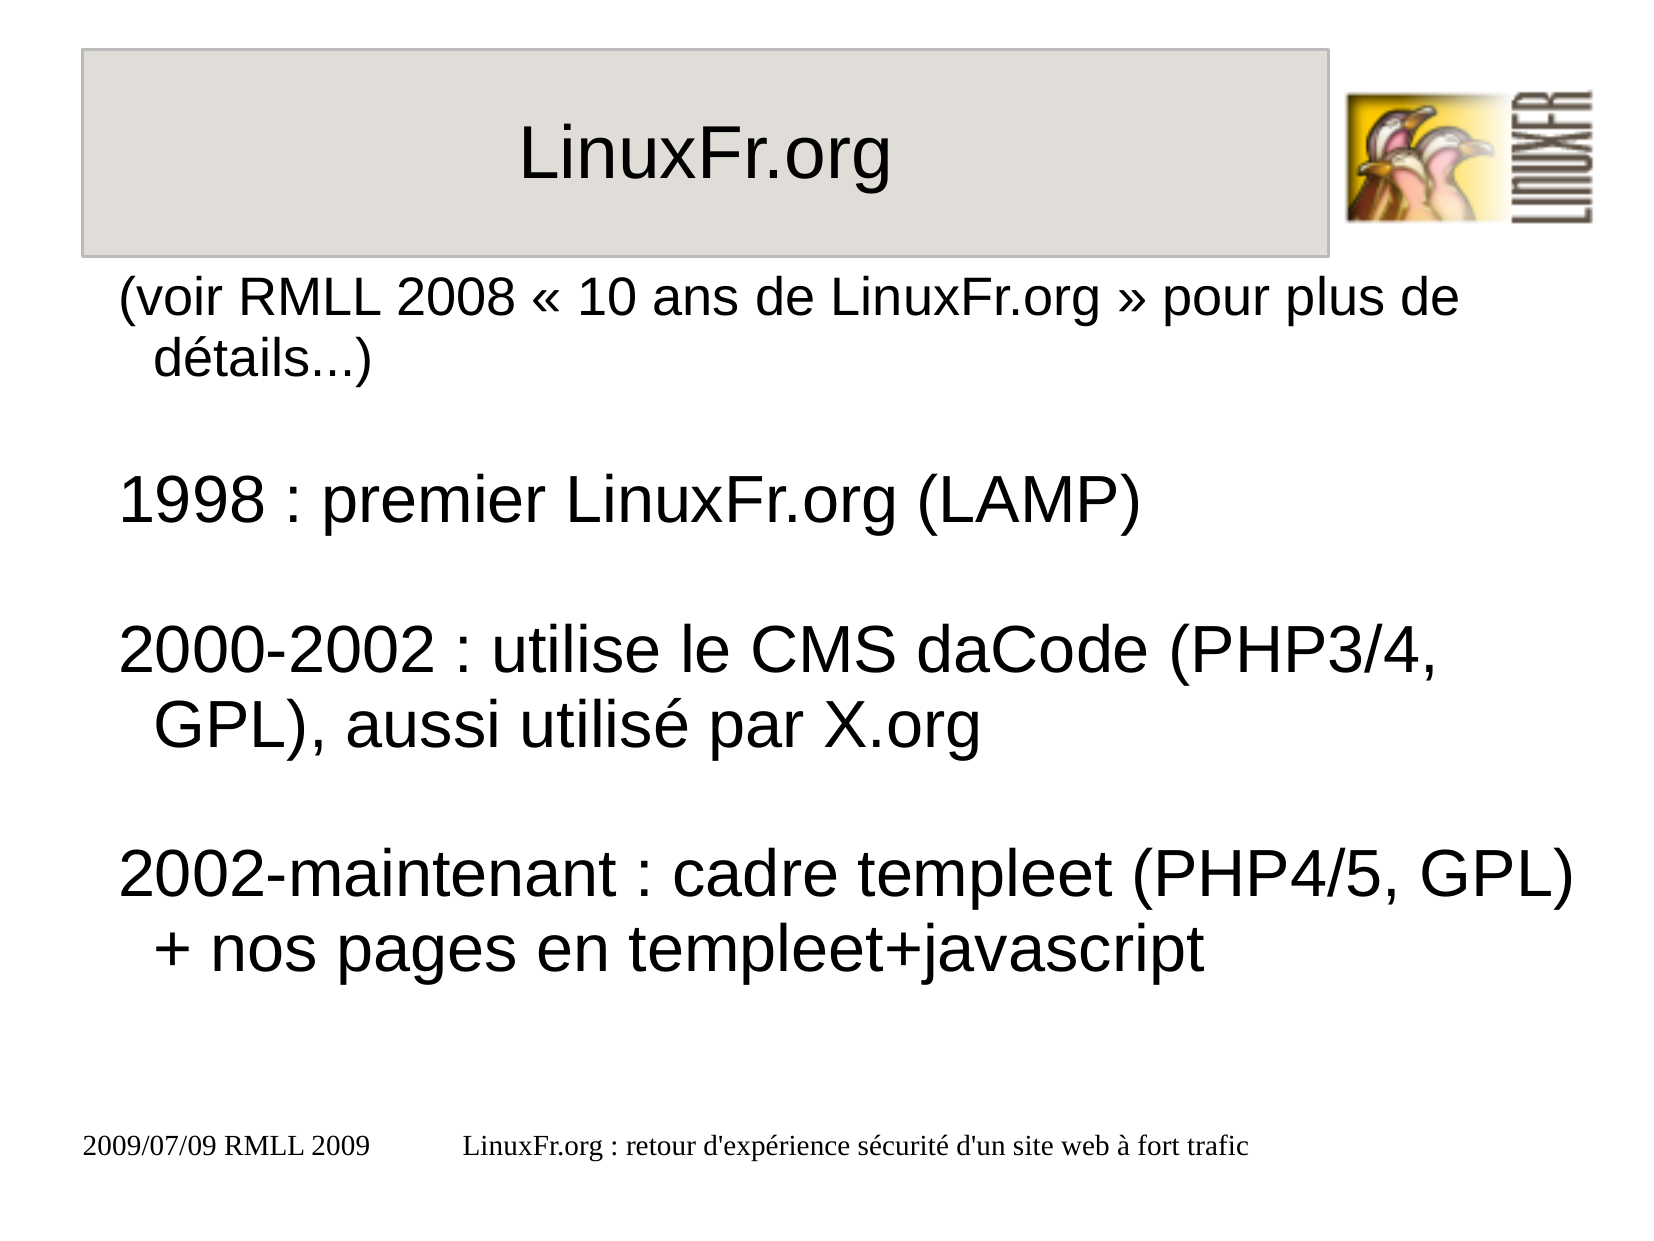

# LinuxFr.org
(voir RMLL 2008 « 10 ans de LinuxFr.org » pour plus de détails...)
1998 : premier LinuxFr.org (LAMP)
2000-2002 : utilise le CMS daCode (PHP3/4, GPL), aussi utilisé par X.org
2002-maintenant : cadre templeet (PHP4/5, GPL) + nos pages en templeet+javascript